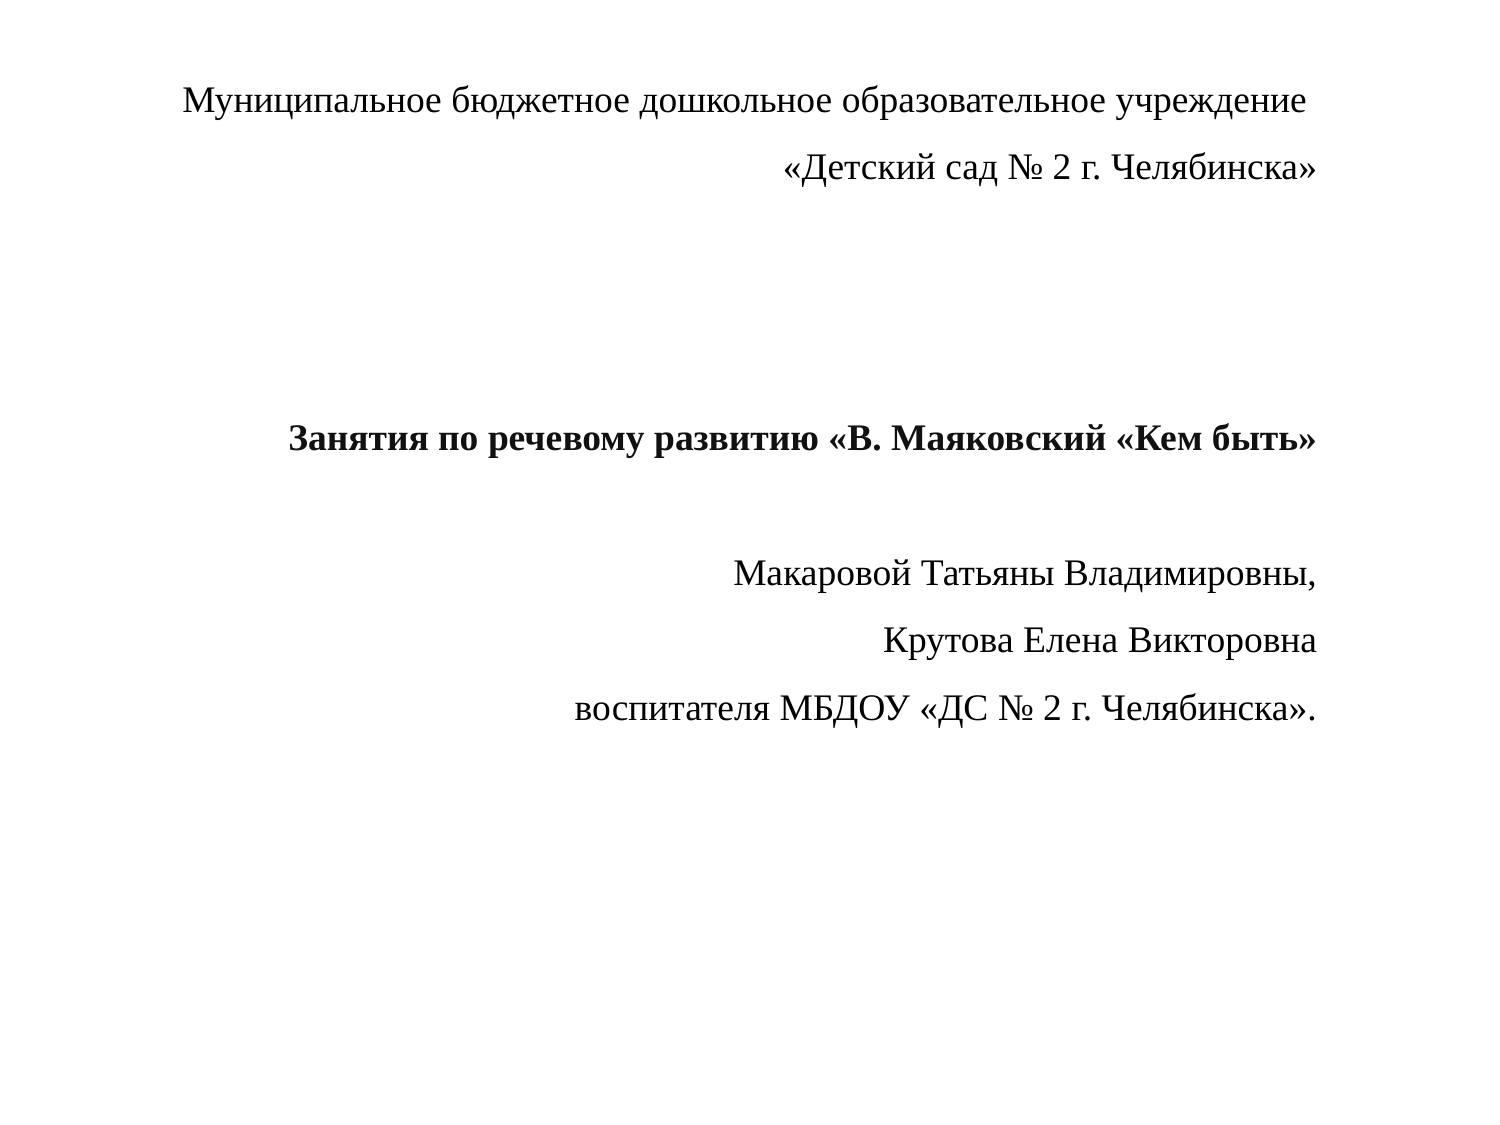

# Муниципальное бюджетное дошкольное образовательное учреждение «Детский сад № 2 г. Челябинска» Занятия по речевому развитию «В. Маяковский «Кем быть» Макаровой Татьяны Владимировны, Крутова Елена Викторовна воспитателя МБДОУ «ДС № 2 г. Челябинска».